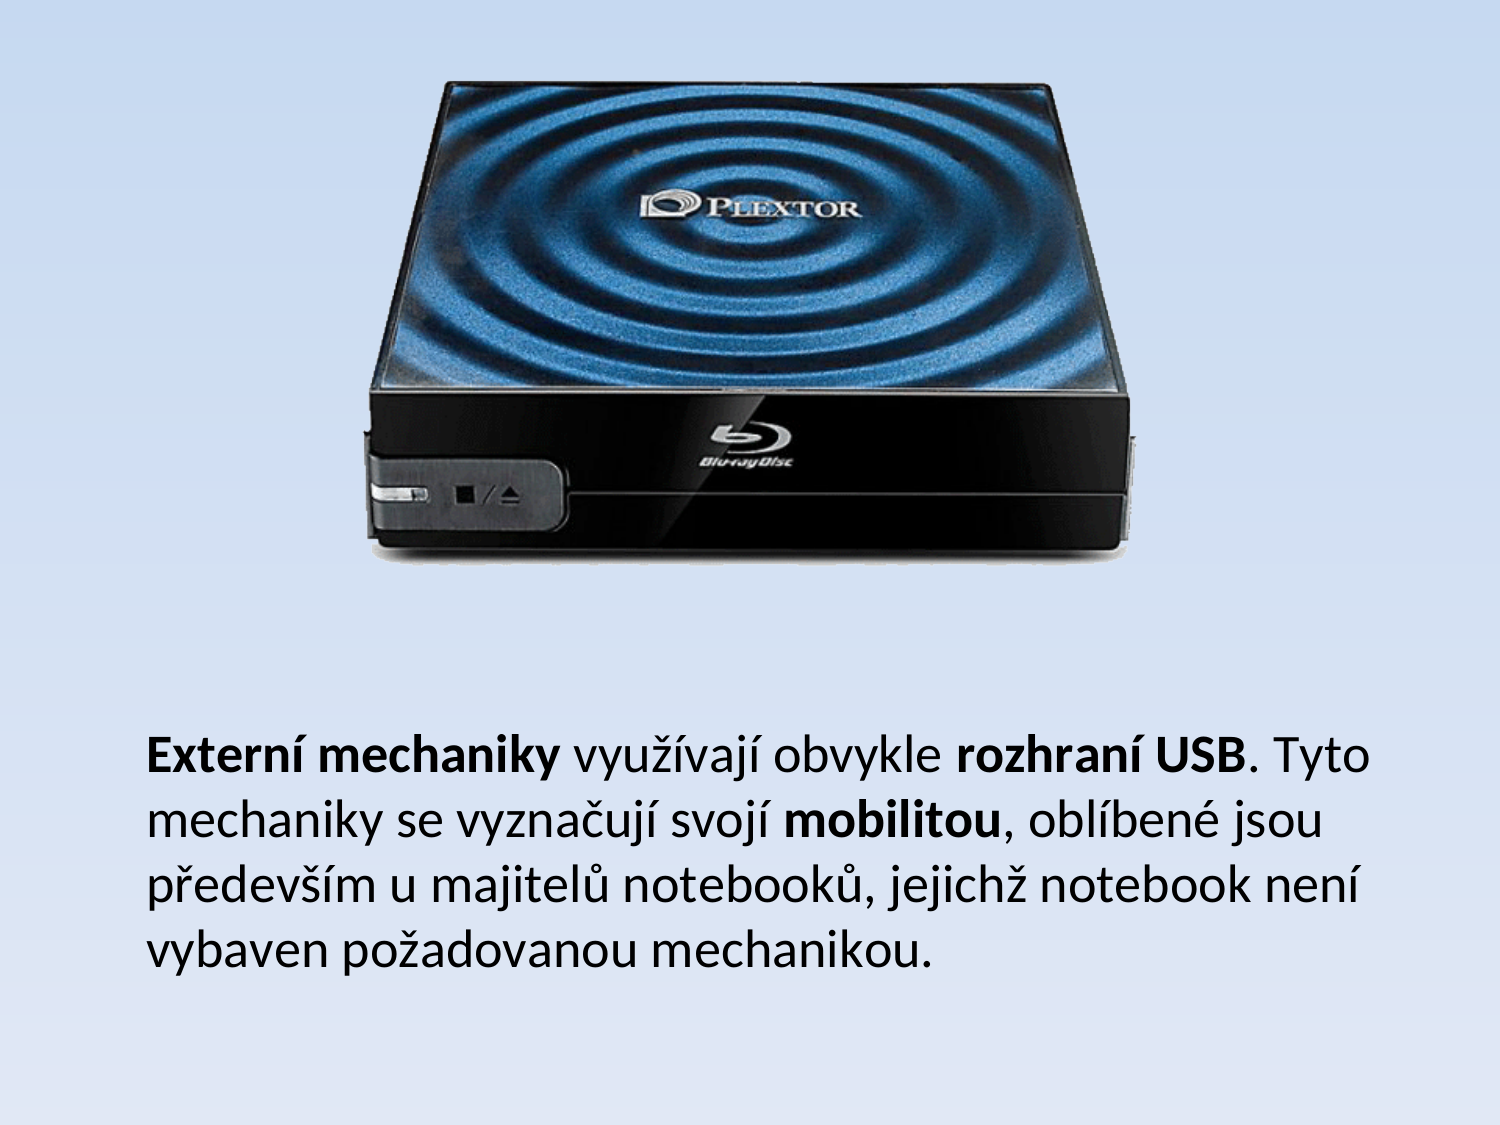

# Externí mechaniky využívají obvykle rozhraní USB. Tyto mechaniky se vyznačují svojí mobilitou, oblíbené jsou především u majitelů notebooků, jejichž notebook není vybaven požadovanou mechanikou.